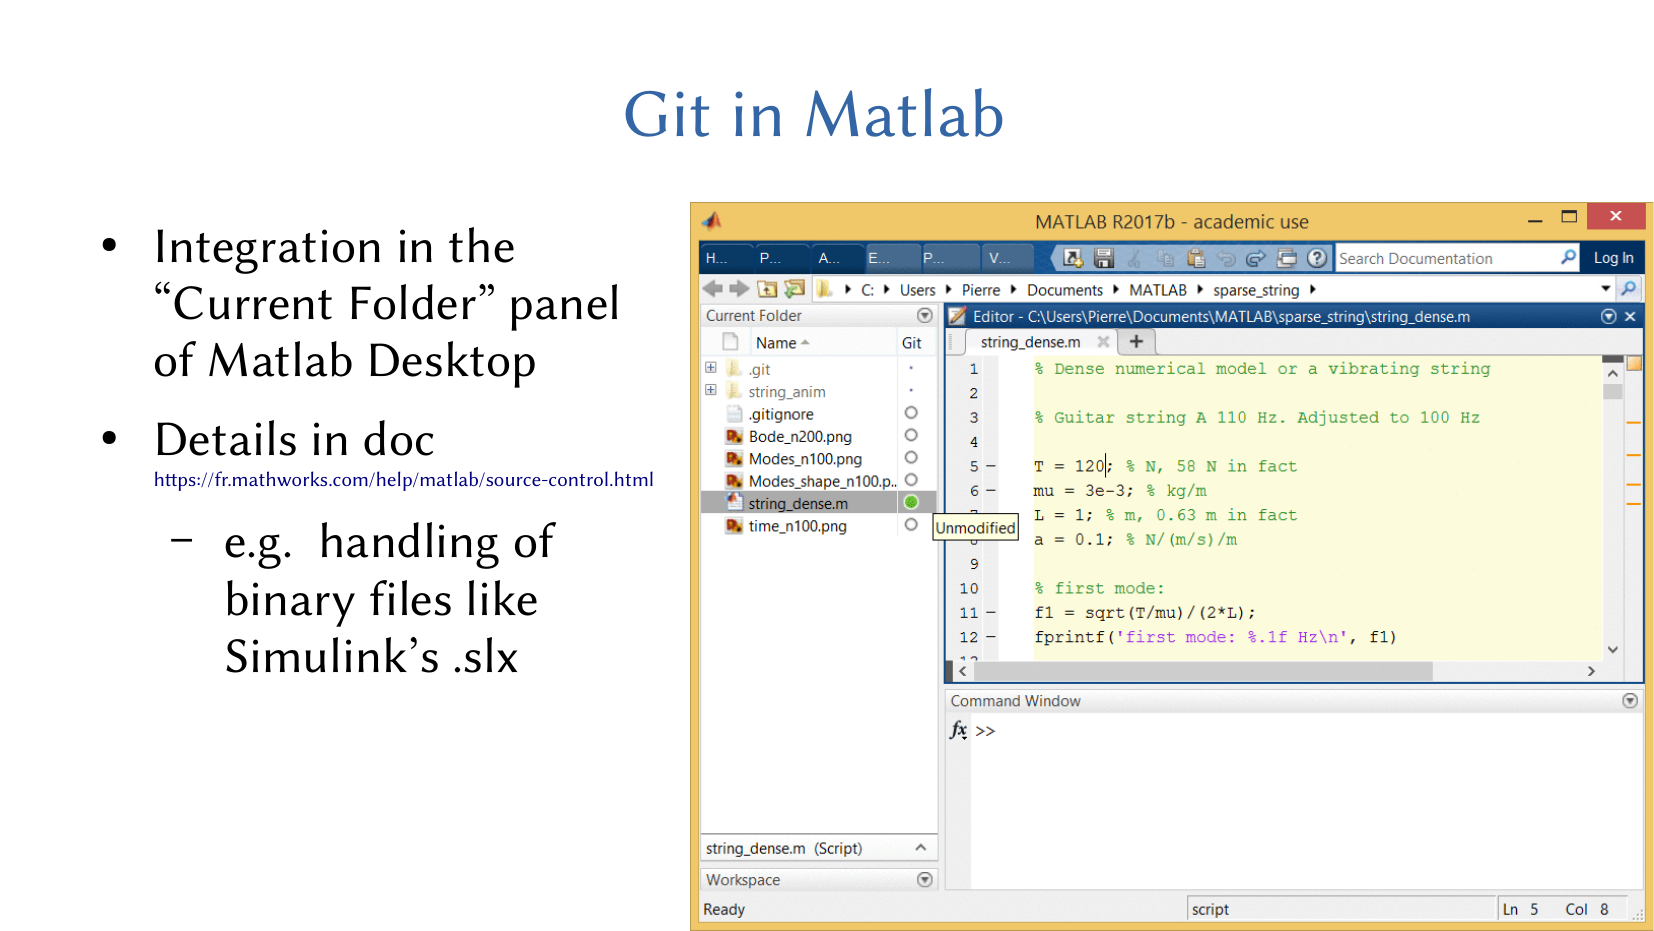

# Git in Matlab
Integration in the “Current Folder” panel of Matlab Desktop
Details in doc https://fr.mathworks.com/help/matlab/source-control.html
e.g. handling of binary files like Simulink’s .slx
14